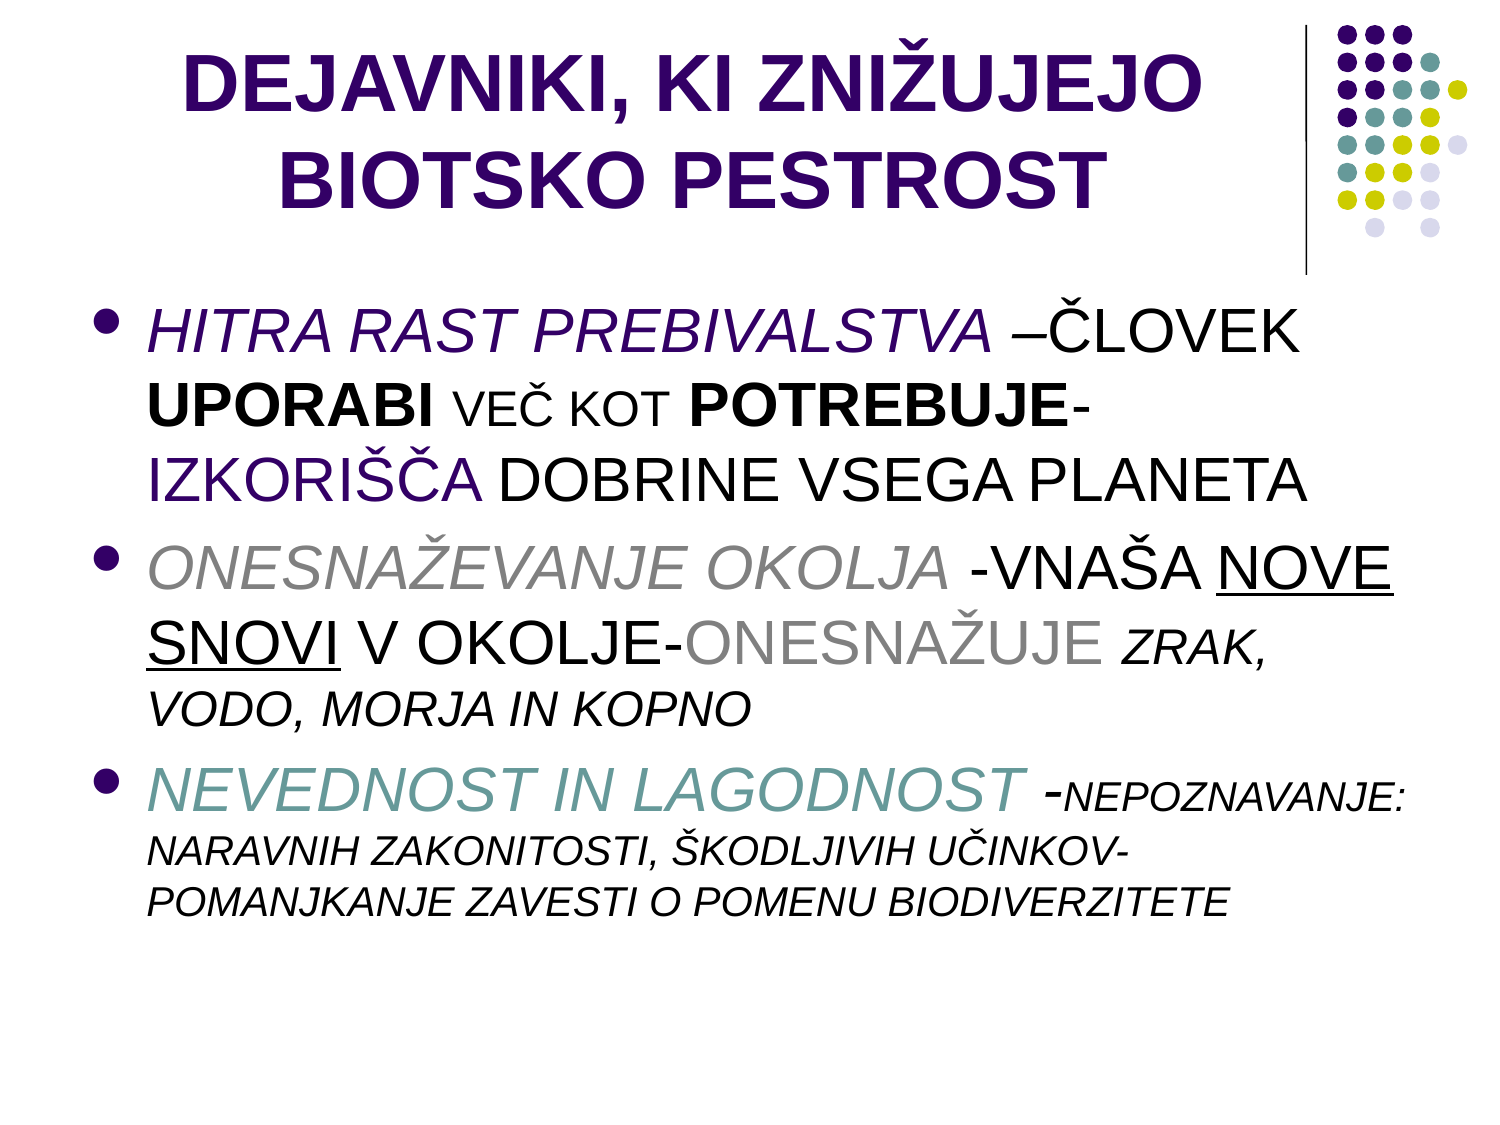

# DEJAVNIKI, KI ZNIŽUJEJO BIOTSKO PESTROST
HITRA RAST PREBIVALSTVA –ČLOVEK UPORABI VEČ KOT POTREBUJE- IZKORIŠČA DOBRINE VSEGA PLANETA
ONESNAŽEVANJE OKOLJA -VNAŠA NOVE SNOVI V OKOLJE-ONESNAŽUJE ZRAK, VODO, MORJA IN KOPNO
NEVEDNOST IN LAGODNOST -NEPOZNAVANJE: NARAVNIH ZAKONITOSTI, ŠKODLJIVIH UČINKOV-POMANJKANJE ZAVESTI O POMENU BIODIVERZITETE